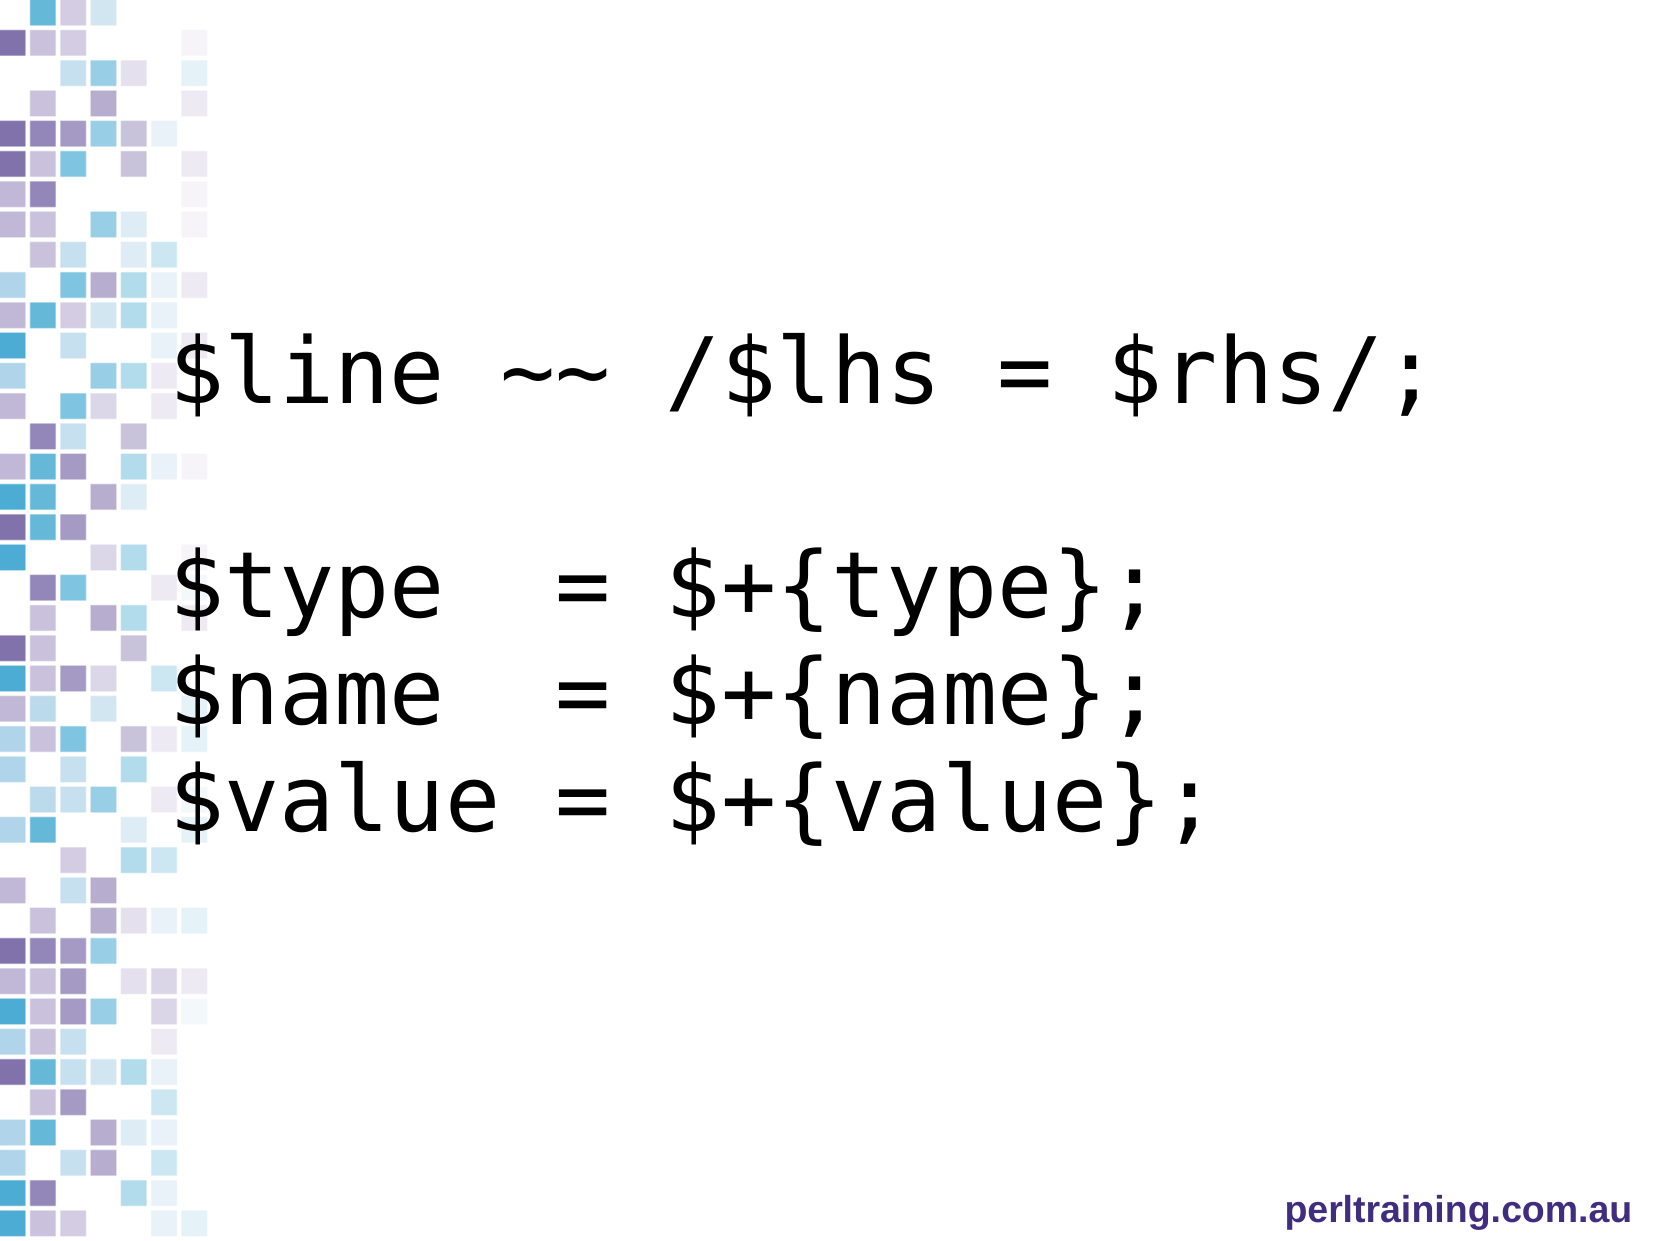

# $line ~~ /$lhs = $rhs/; $type = $+{type}; $name = $+{name}; $value = $+{value};